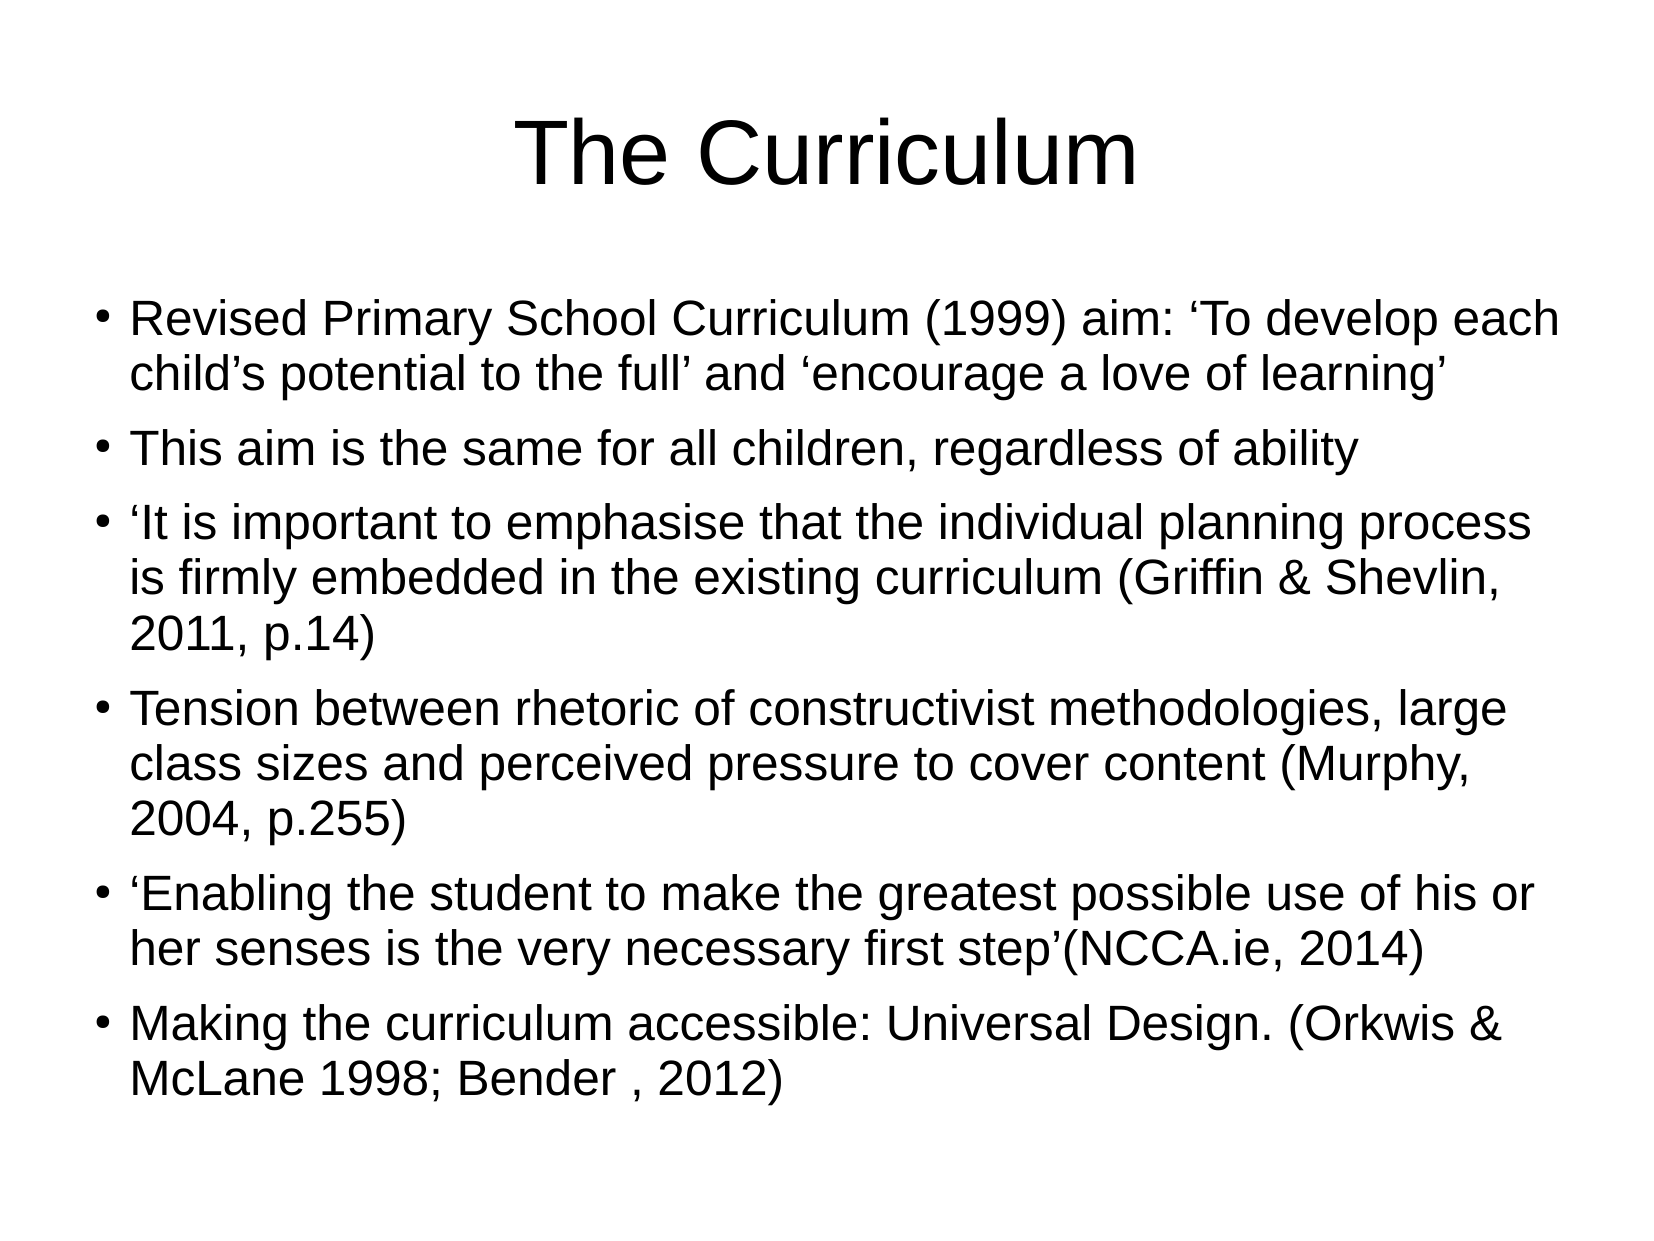

# The Curriculum
Revised Primary School Curriculum (1999) aim: ‘To develop each child’s potential to the full’ and ‘encourage a love of learning’
This aim is the same for all children, regardless of ability
‘It is important to emphasise that the individual planning process is firmly embedded in the existing curriculum (Griffin & Shevlin, 2011, p.14)
Tension between rhetoric of constructivist methodologies, large class sizes and perceived pressure to cover content (Murphy, 2004, p.255)
‘Enabling the student to make the greatest possible use of his or her senses is the very necessary first step’(NCCA.ie, 2014)
Making the curriculum accessible: Universal Design. (Orkwis & McLane 1998; Bender , 2012)